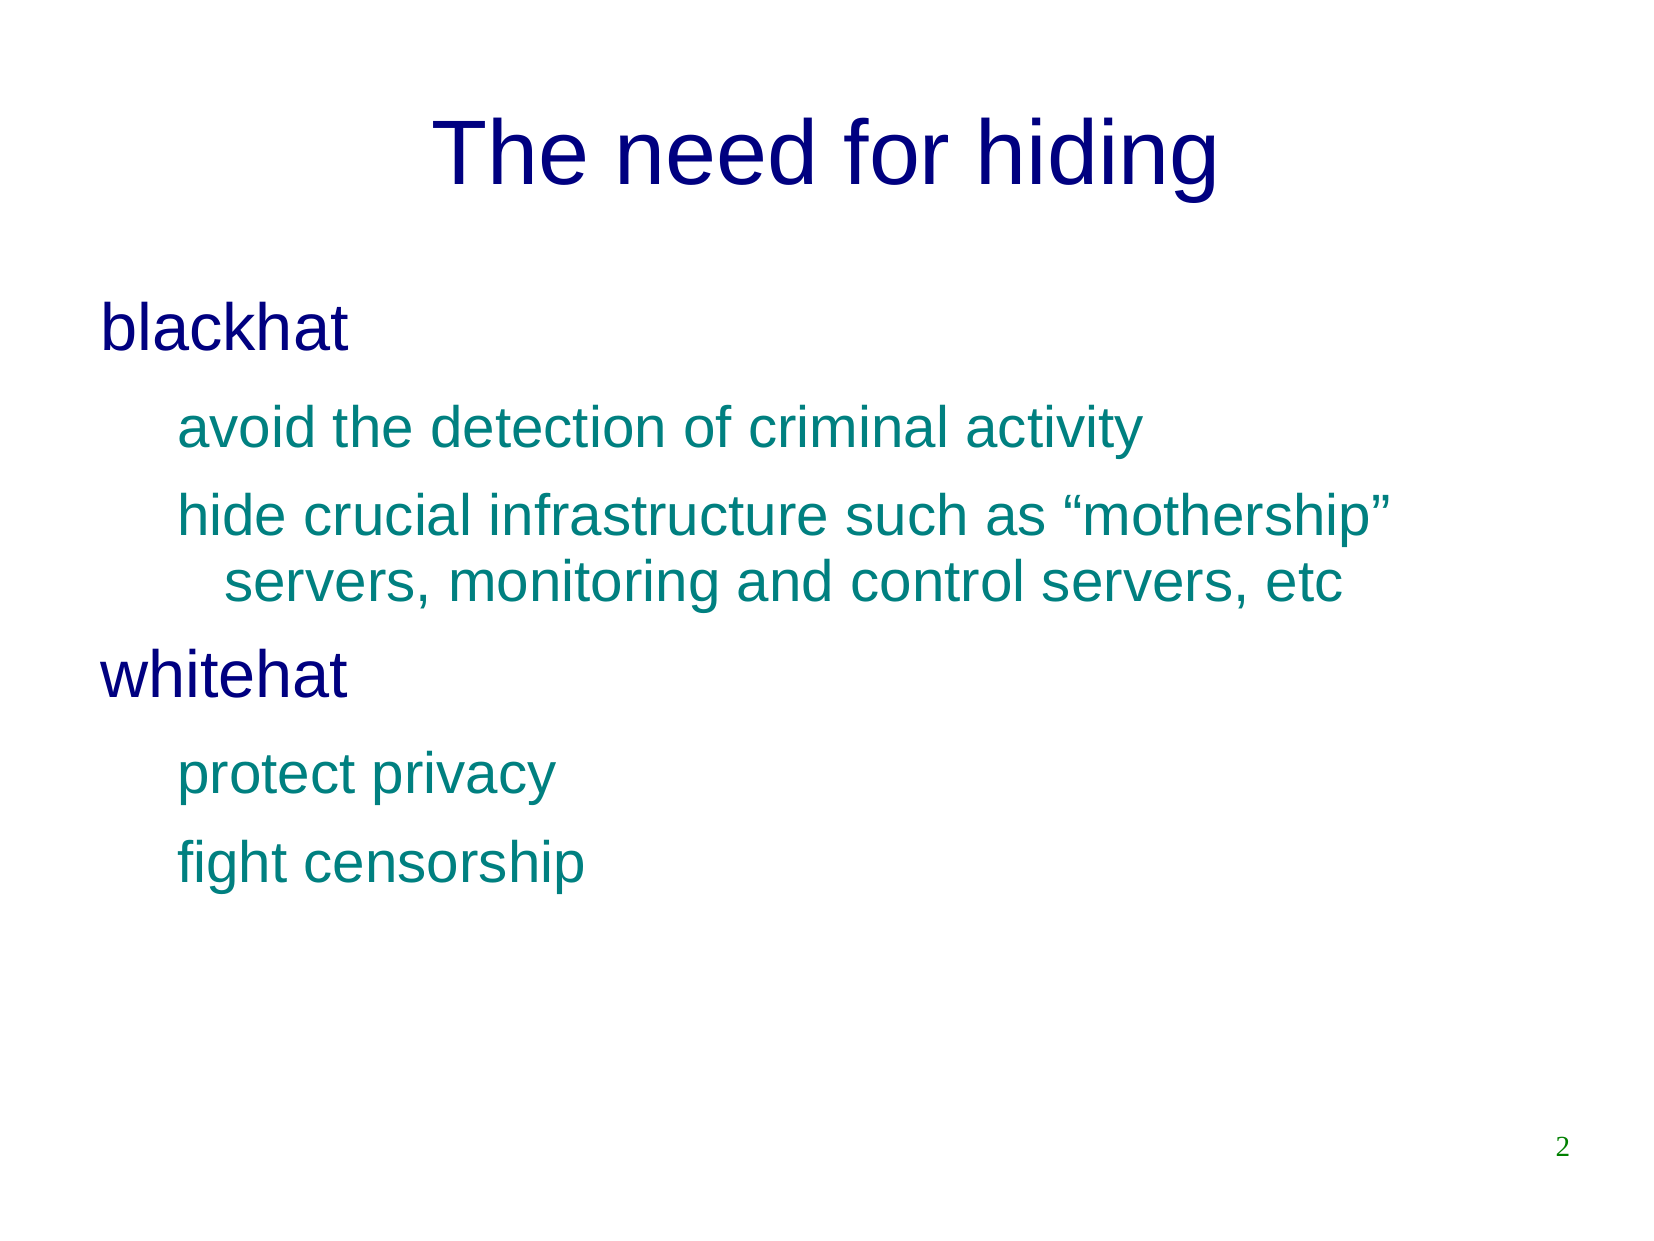

# The need for hiding
blackhat
avoid the detection of criminal activity
hide crucial infrastructure such as “mothership” servers, monitoring and control servers, etc
whitehat
protect privacy
fight censorship
2